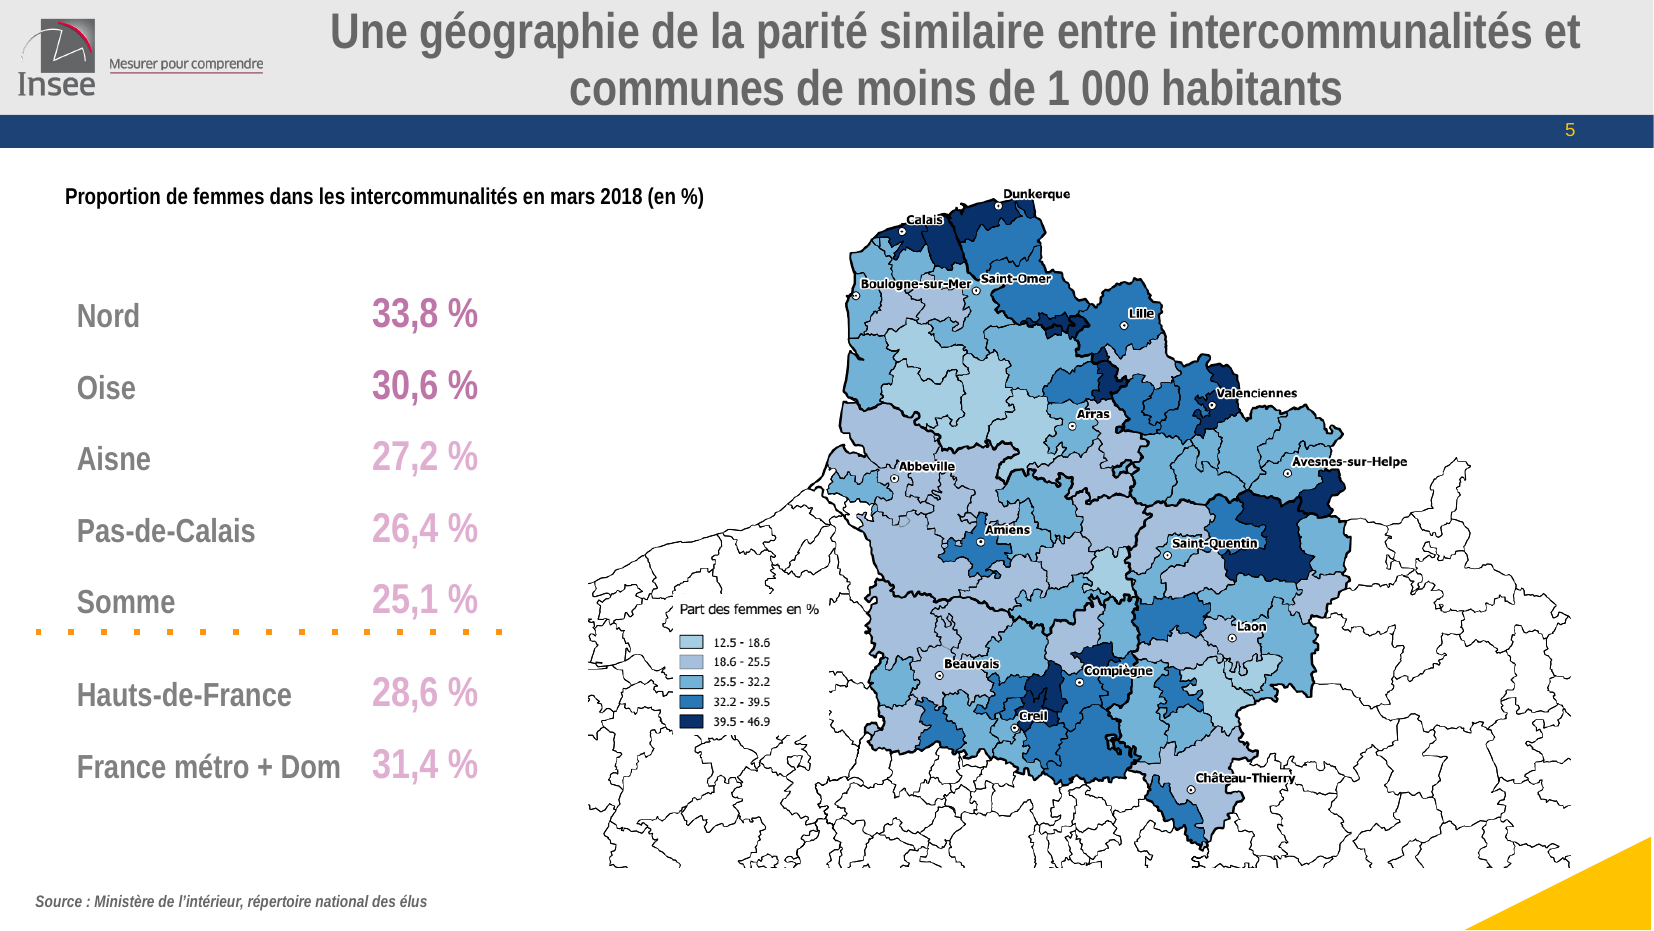

# Une géographie de la parité similaire entre intercommunalités et communes de moins de 1 000 habitants
5
Proportion de femmes dans les intercommunalités en mars 2018 (en %)
Nord				33,8 %
Oise				30,6 %
Aisne			27,2 %
Pas-de-Calais		26,4 %
Somme			25,1 %
Hauts-de-France		28,6 %
France métro + Dom	31,4 %
Source : Ministère de l’intérieur, répertoire national des élus